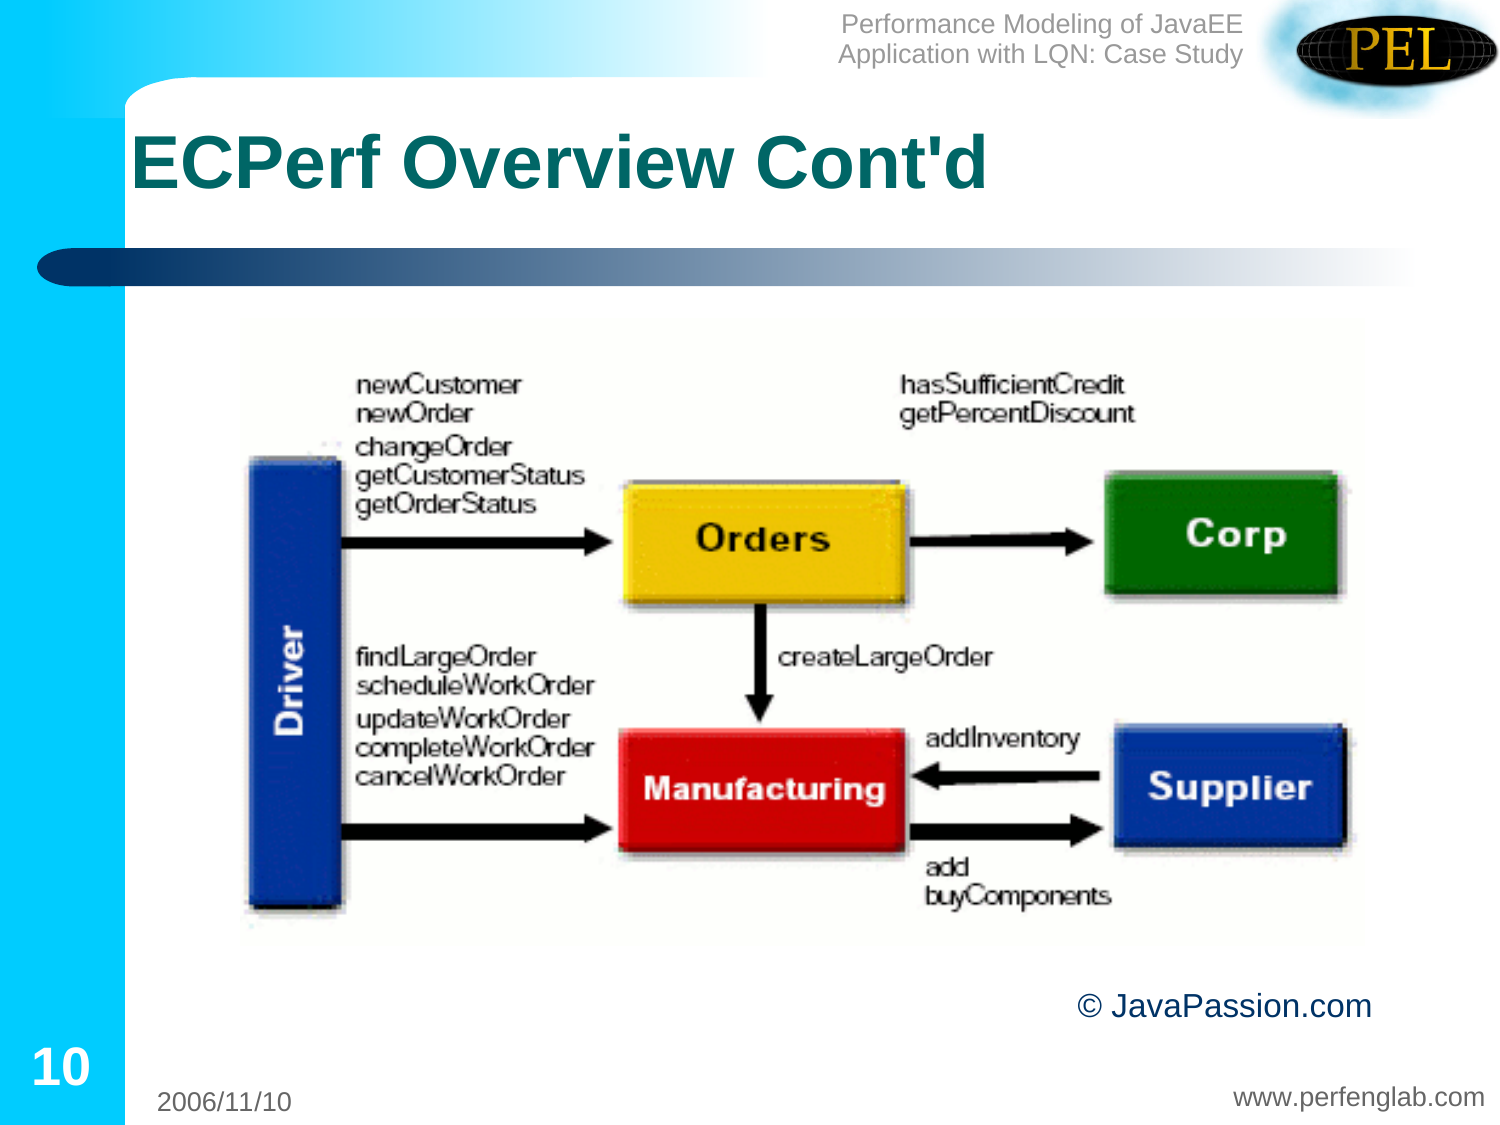

# ECPerf Overview Cont'd
© JavaPassion.com
10